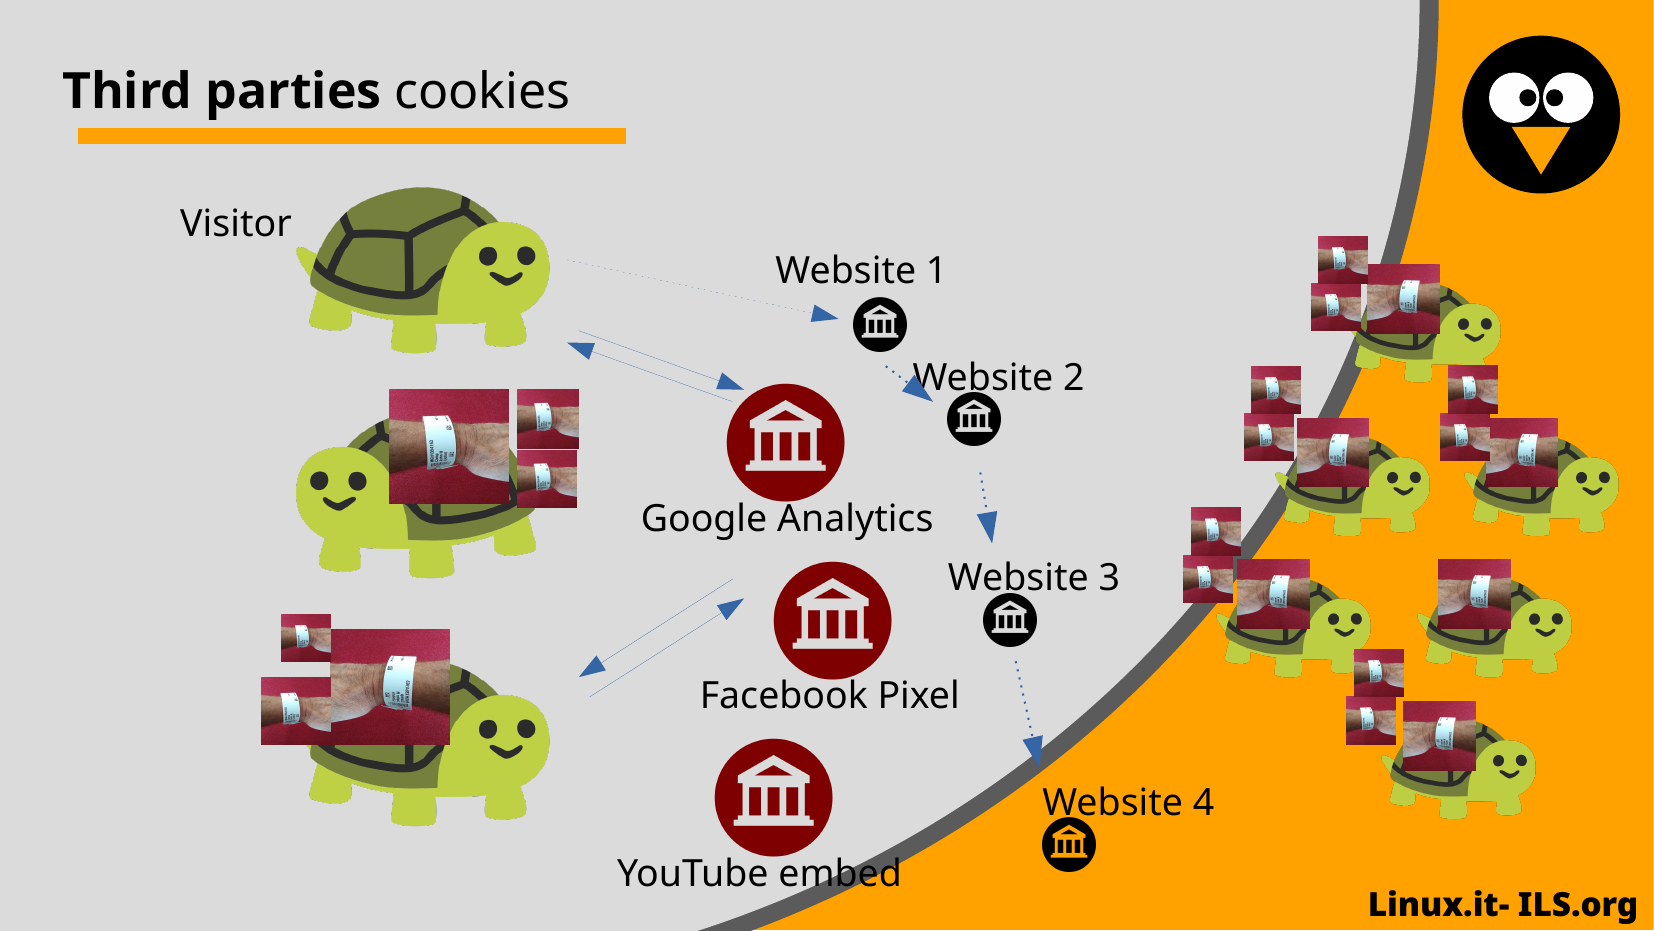

Third parties cookies
Visitor
Website 1
Website 2
Google Analytics
Website 3
Facebook Pixel
Website 4
YouTube embed
Linux.it- ILS.org